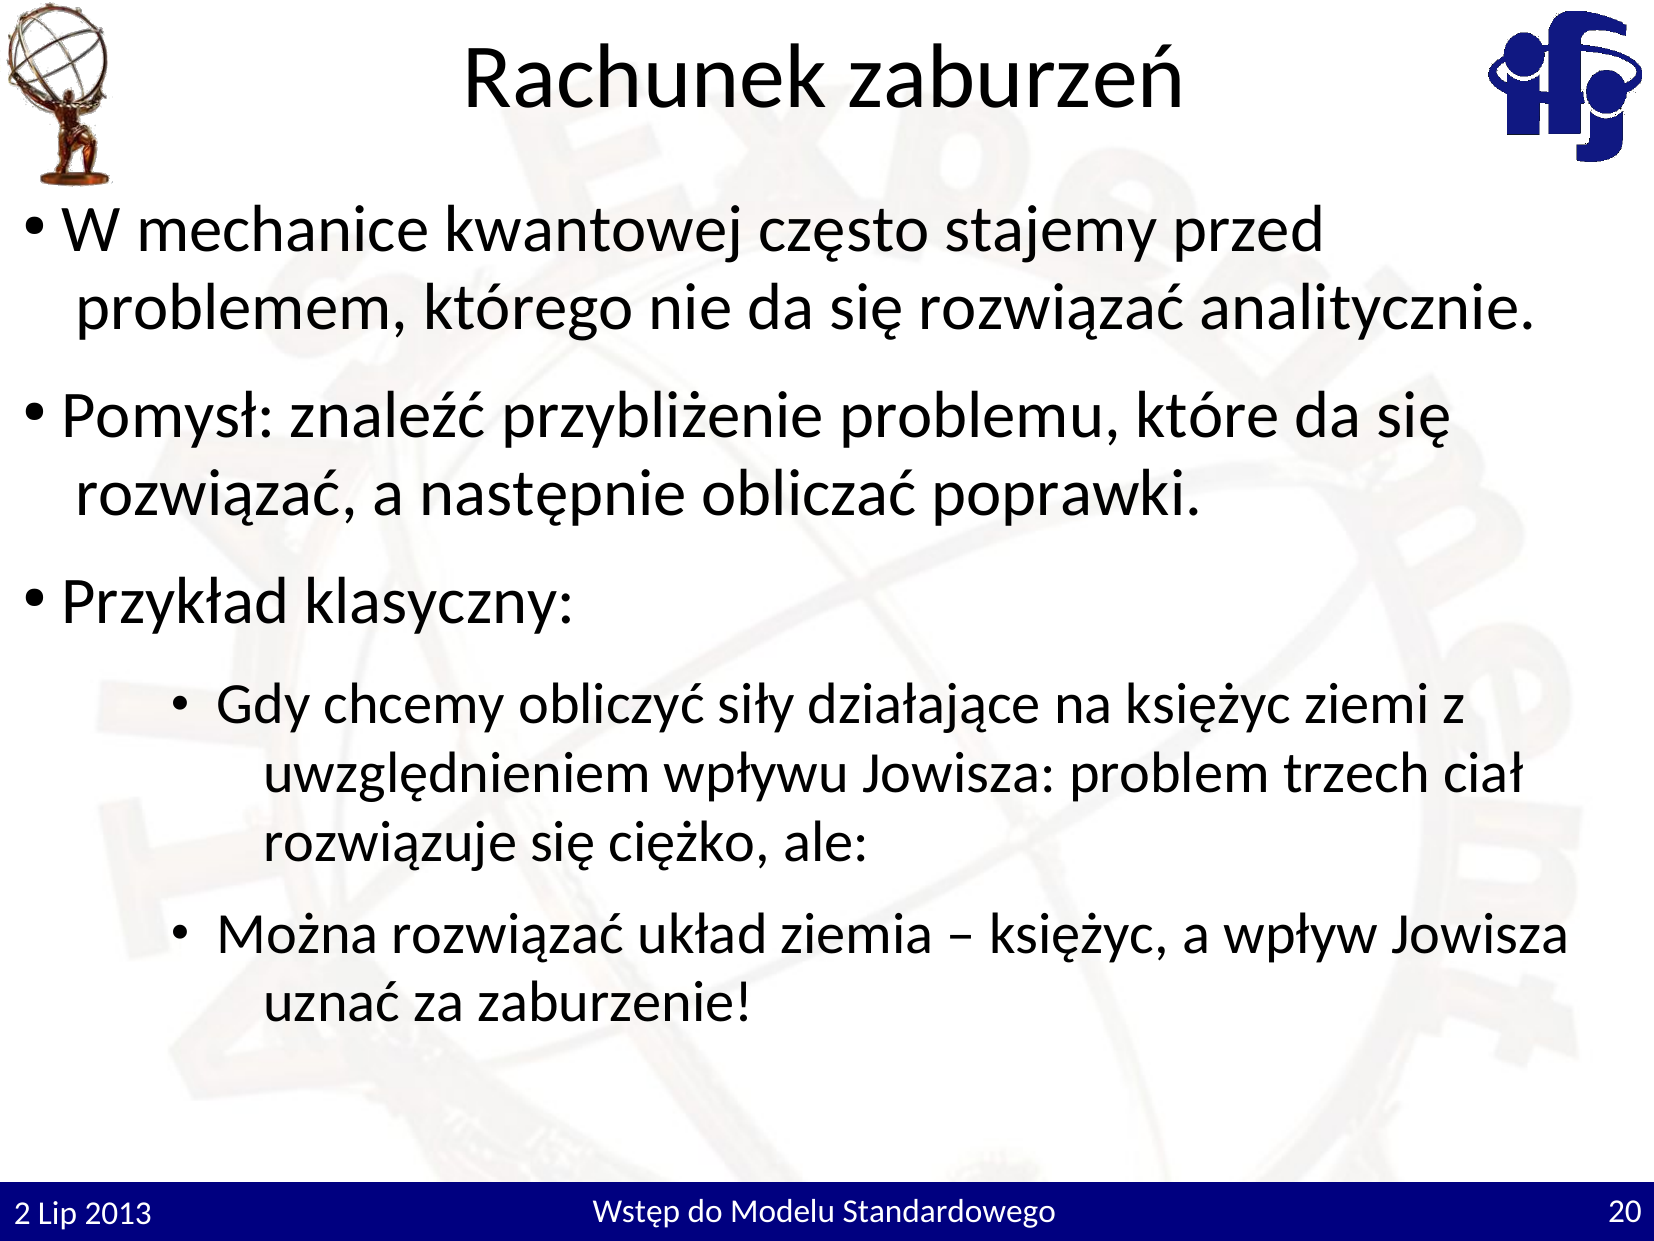

# Rachunek zaburzeń
 W mechanice kwantowej często stajemy przed problemem, którego nie da się rozwiązać analitycznie.
 Pomysł: znaleźć przybliżenie problemu, które da się rozwiązać, a następnie obliczać poprawki.
 Przykład klasyczny:
Gdy chcemy obliczyć siły działające na księżyc ziemi z uwzględnieniem wpływu Jowisza: problem trzech ciał rozwiązuje się ciężko, ale:
Można rozwiązać układ ziemia – księżyc, a wpływ Jowisza uznać za zaburzenie!
Wstęp do Modelu Standardowego
20
2 Lip 2013